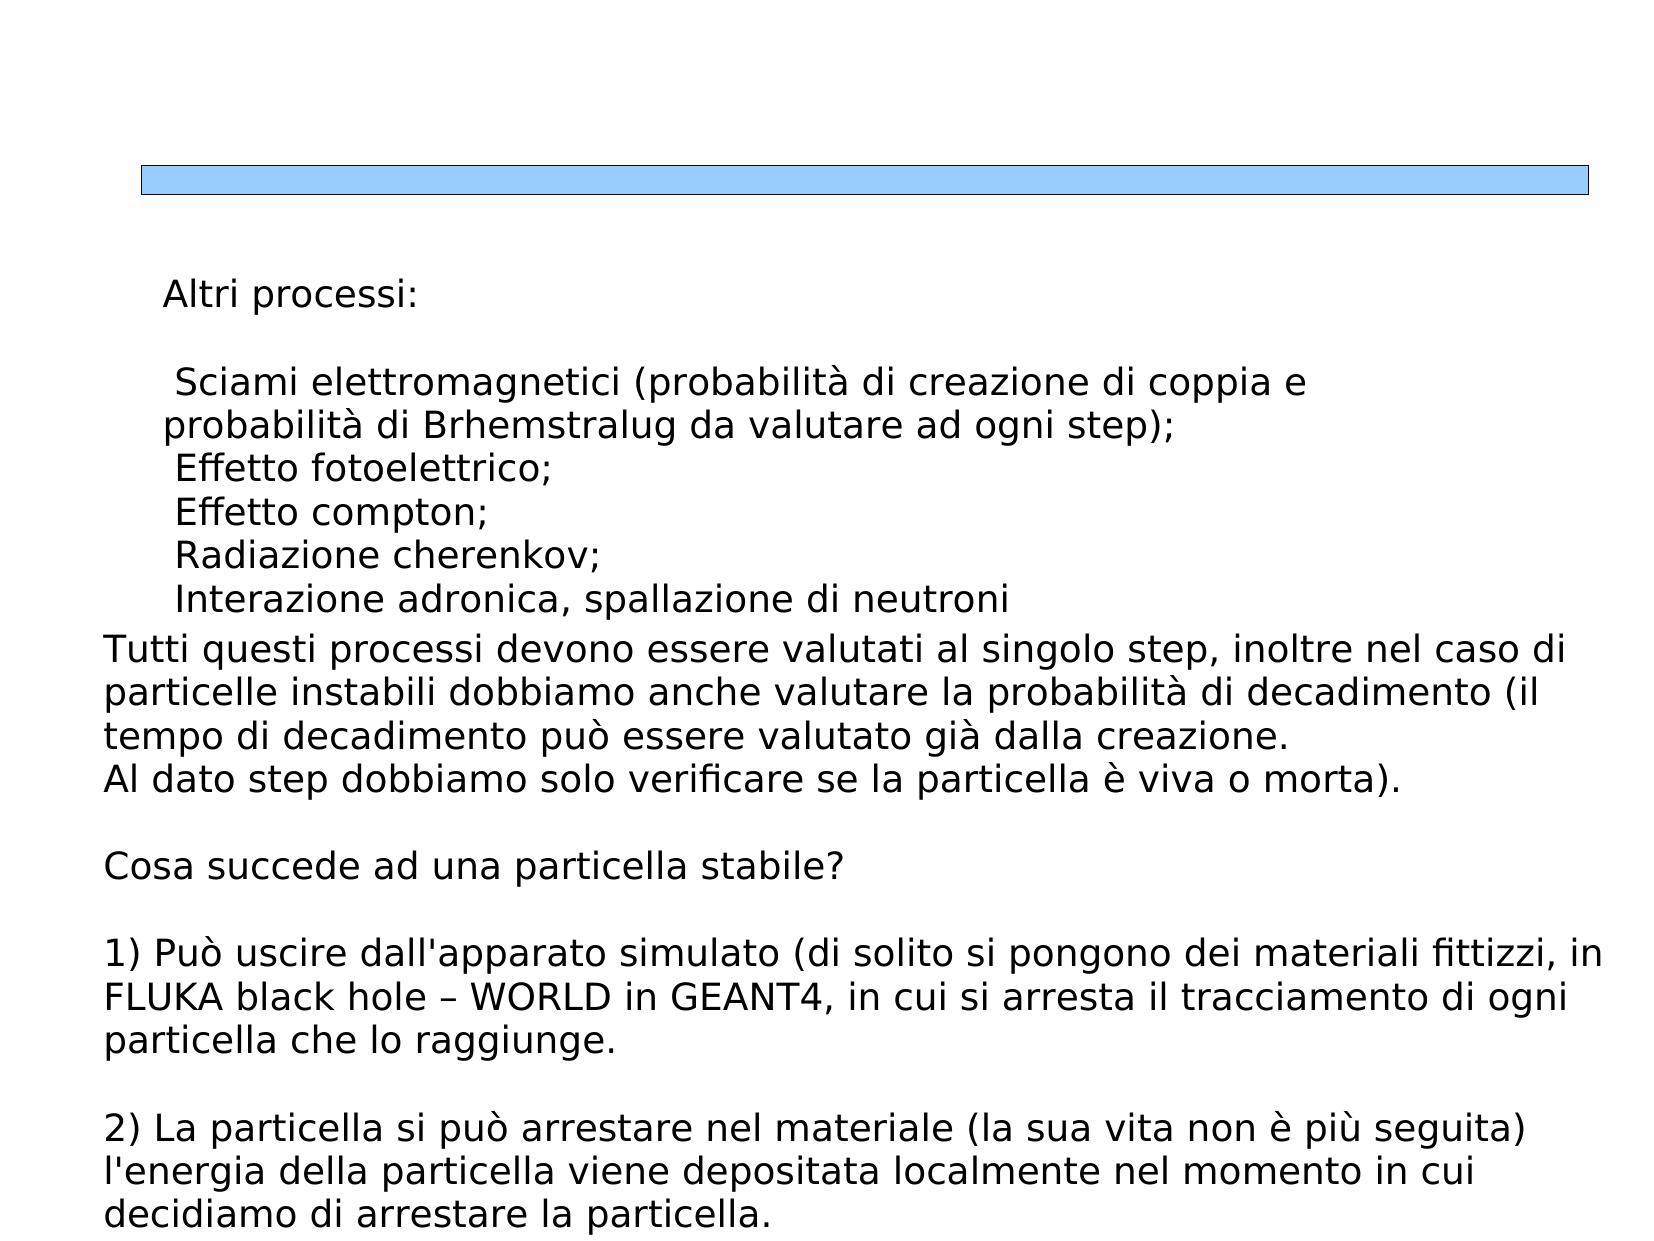

Altri processi:
 Sciami elettromagnetici (probabilità di creazione di coppia e probabilità di Brhemstralug da valutare ad ogni step);
 Effetto fotoelettrico;
 Effetto compton;
 Radiazione cherenkov;
 Interazione adronica, spallazione di neutroni
Tutti questi processi devono essere valutati al singolo step, inoltre nel caso di particelle instabili dobbiamo anche valutare la probabilità di decadimento (il tempo di decadimento può essere valutato già dalla creazione.
Al dato step dobbiamo solo verificare se la particella è viva o morta).
Cosa succede ad una particella stabile?
1) Può uscire dall'apparato simulato (di solito si pongono dei materiali fittizzi, in FLUKA black hole – WORLD in GEANT4, in cui si arresta il tracciamento di ogni particella che lo raggiunge.
2) La particella si può arrestare nel materiale (la sua vita non è più seguita) l'energia della particella viene depositata localmente nel momento in cui decidiamo di arrestare la particella.